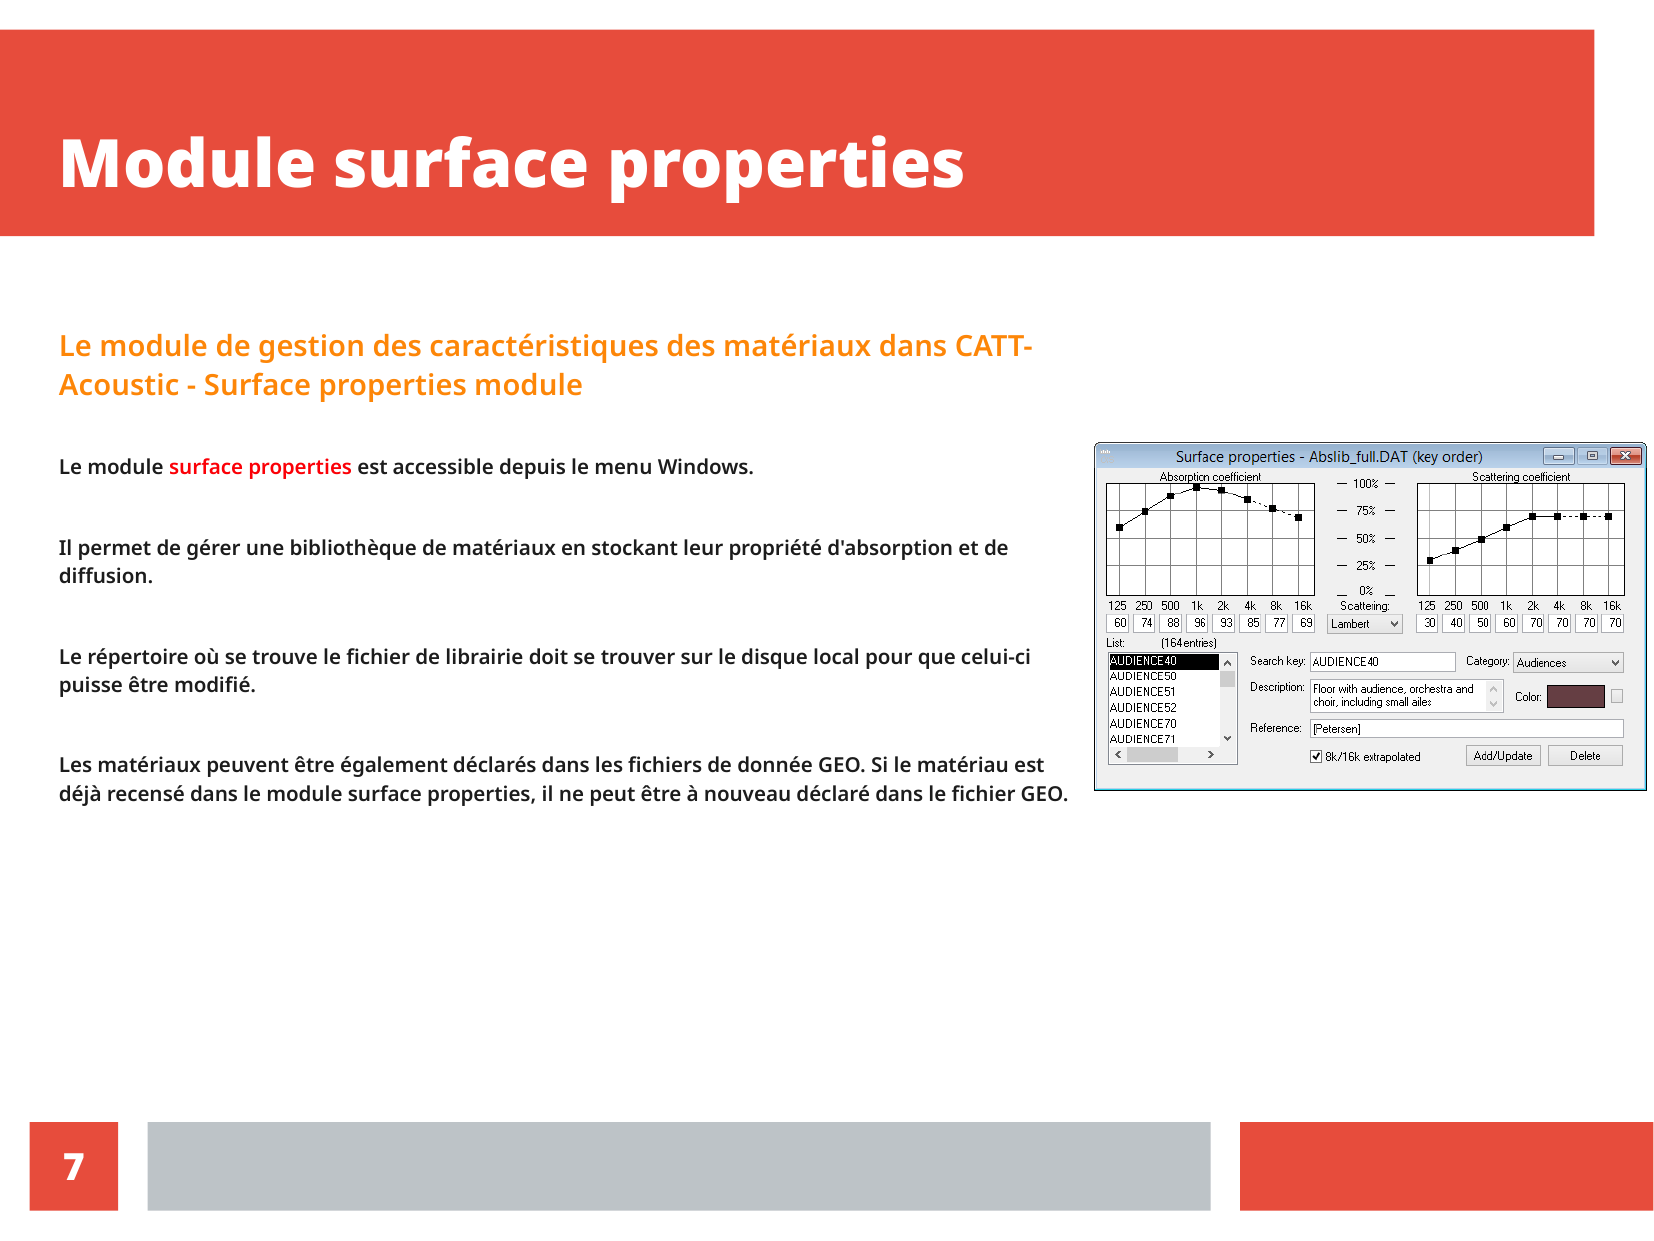

# Module surface properties
Le module de gestion des caractéristiques des matériaux dans CATT-Acoustic - Surface properties module
Le module surface properties est accessible depuis le menu Windows.
Il permet de gérer une bibliothèque de matériaux en stockant leur propriété d'absorption et de diffusion.
Le répertoire où se trouve le fichier de librairie doit se trouver sur le disque local pour que celui-ci puisse être modifié.
Les matériaux peuvent être également déclarés dans les fichiers de donnée GEO. Si le matériau est déjà recensé dans le module surface properties, il ne peut être à nouveau déclaré dans le fichier GEO.
7